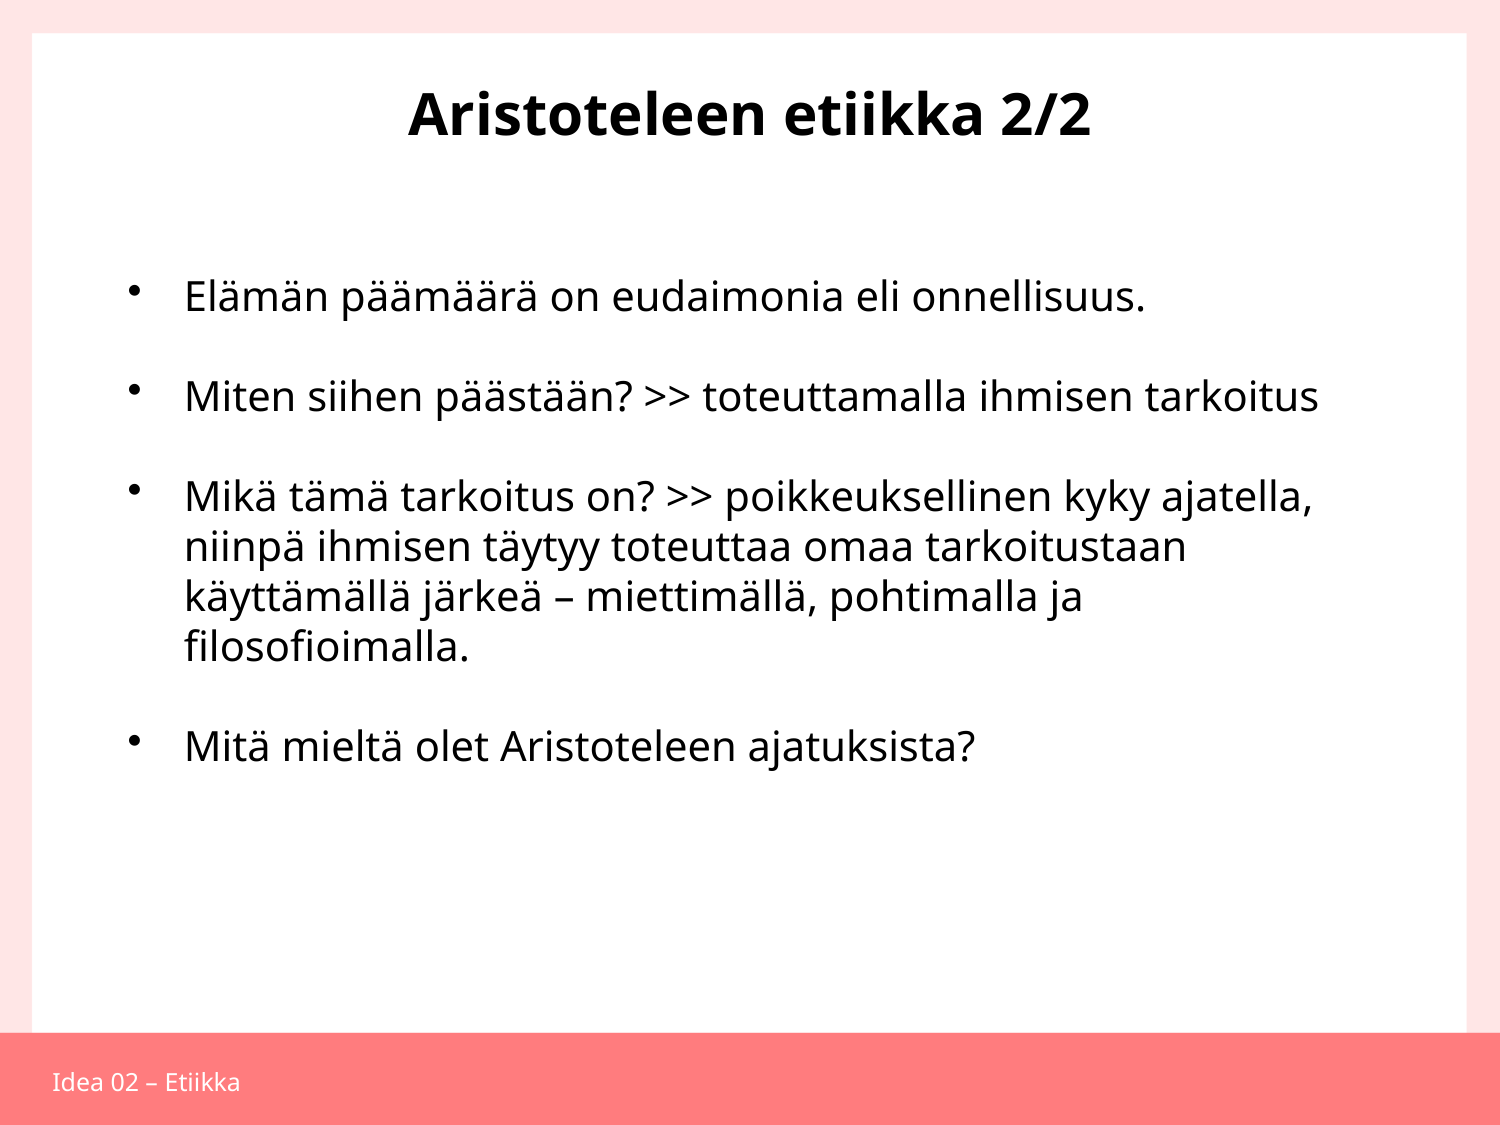

# Aristoteleen etiikka 2/2
Elämän päämäärä on eudaimonia eli onnellisuus.
Miten siihen päästään? >> toteuttamalla ihmisen tarkoitus
Mikä tämä tarkoitus on? >> poikkeuksellinen kyky ajatella, niinpä ihmisen täytyy toteuttaa omaa tarkoitustaan käyttämällä järkeä – miettimällä, pohtimalla ja filosofioimalla.
Mitä mieltä olet Aristoteleen ajatuksista?